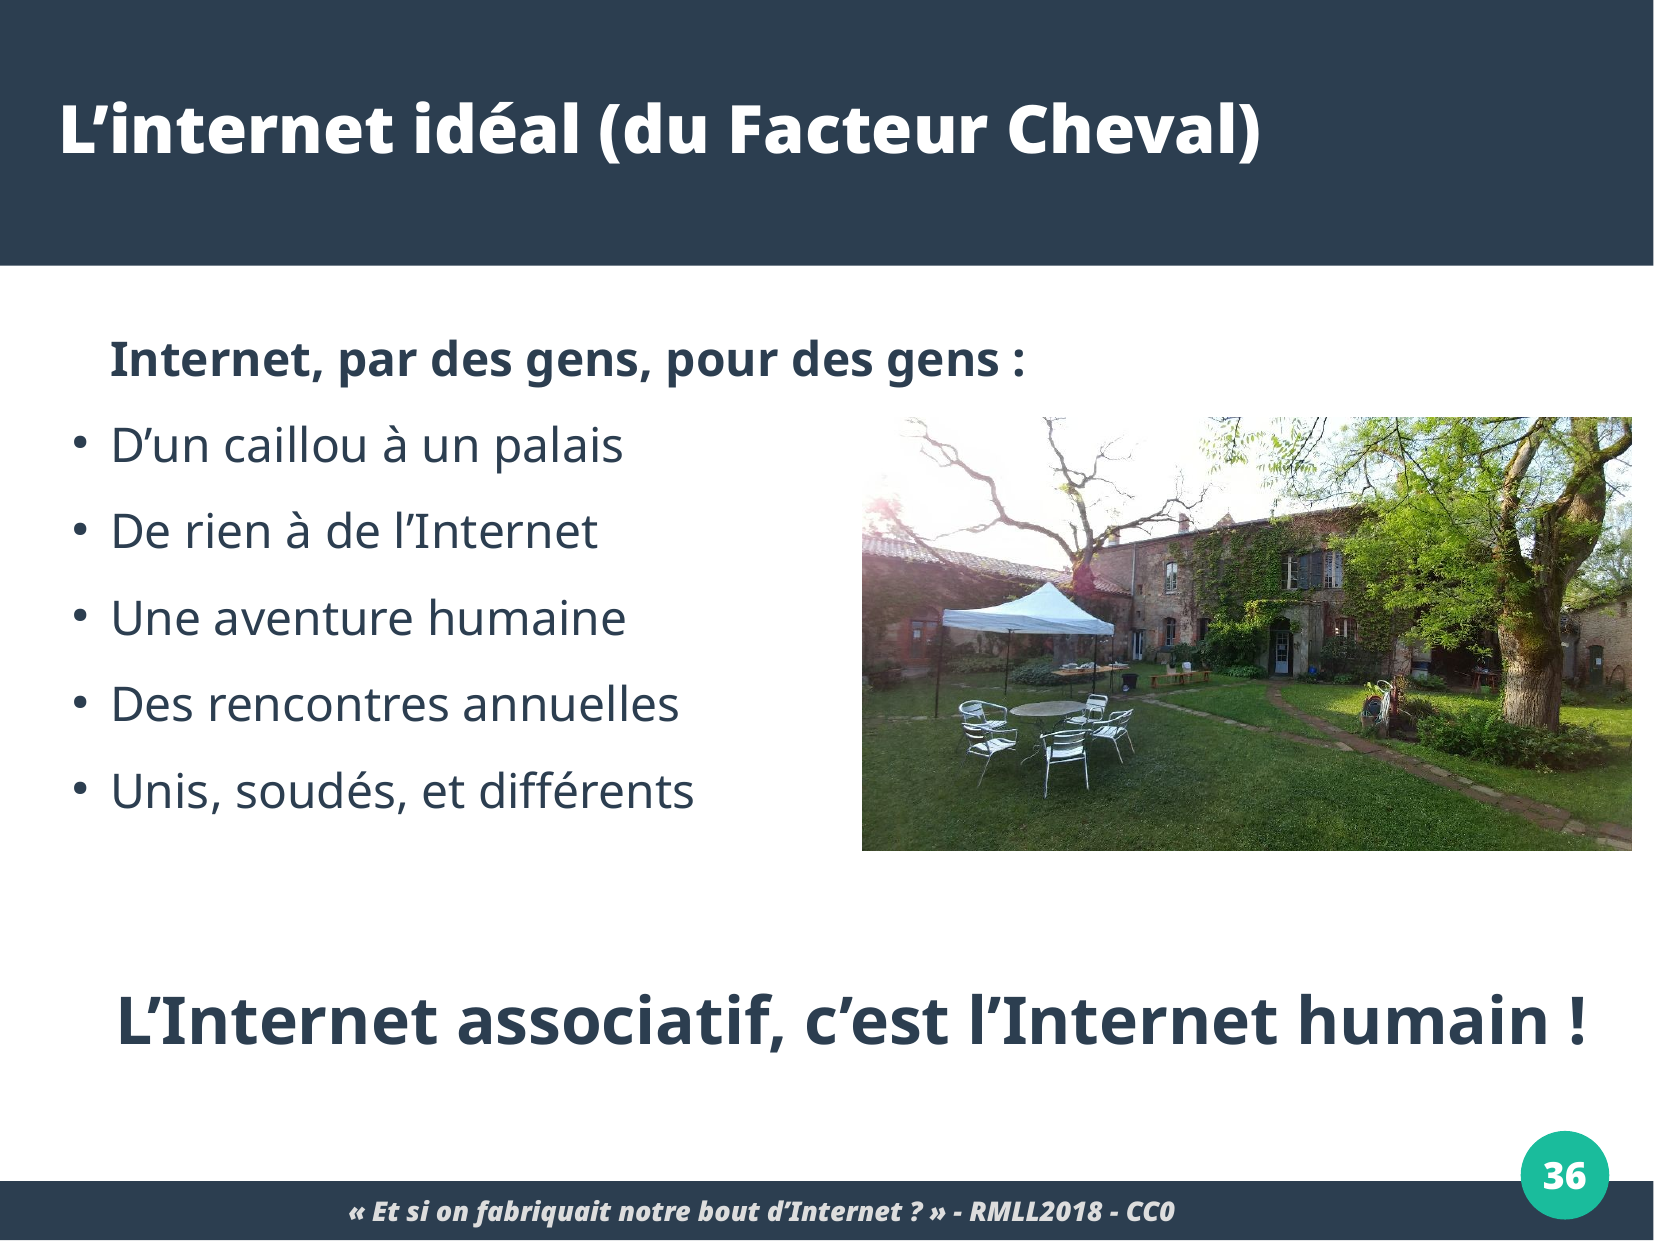

# L’internet idéal (du Facteur Cheval)
Internet, par des gens, pour des gens :
D’un caillou à un palais
De rien à de l’Internet
Une aventure humaine
Des rencontres annuelles
Unis, soudés, et différents
L’Internet associatif, c’est l’Internet humain !
36
« Et si on fabriquait notre bout d’Internet ? » - RMLL2018 - CC0